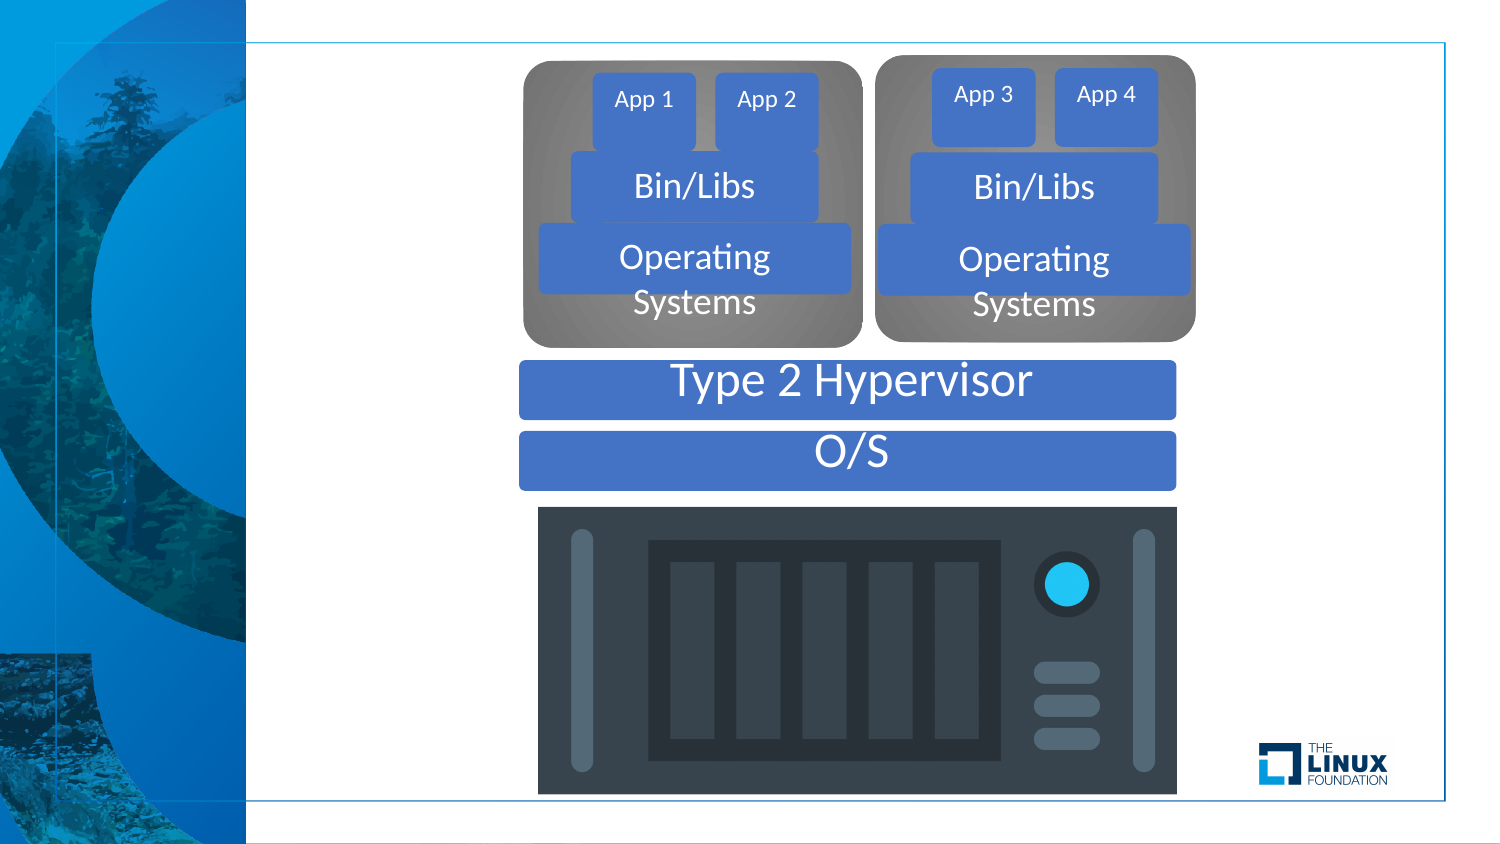

Virtual Machine
Virtual Machine
App 3
App 4
App 1
App 2
Bin/Libs
Bin/Libs
Operating Systems
Operating Systems
Type 2 Hypervisor
O/S